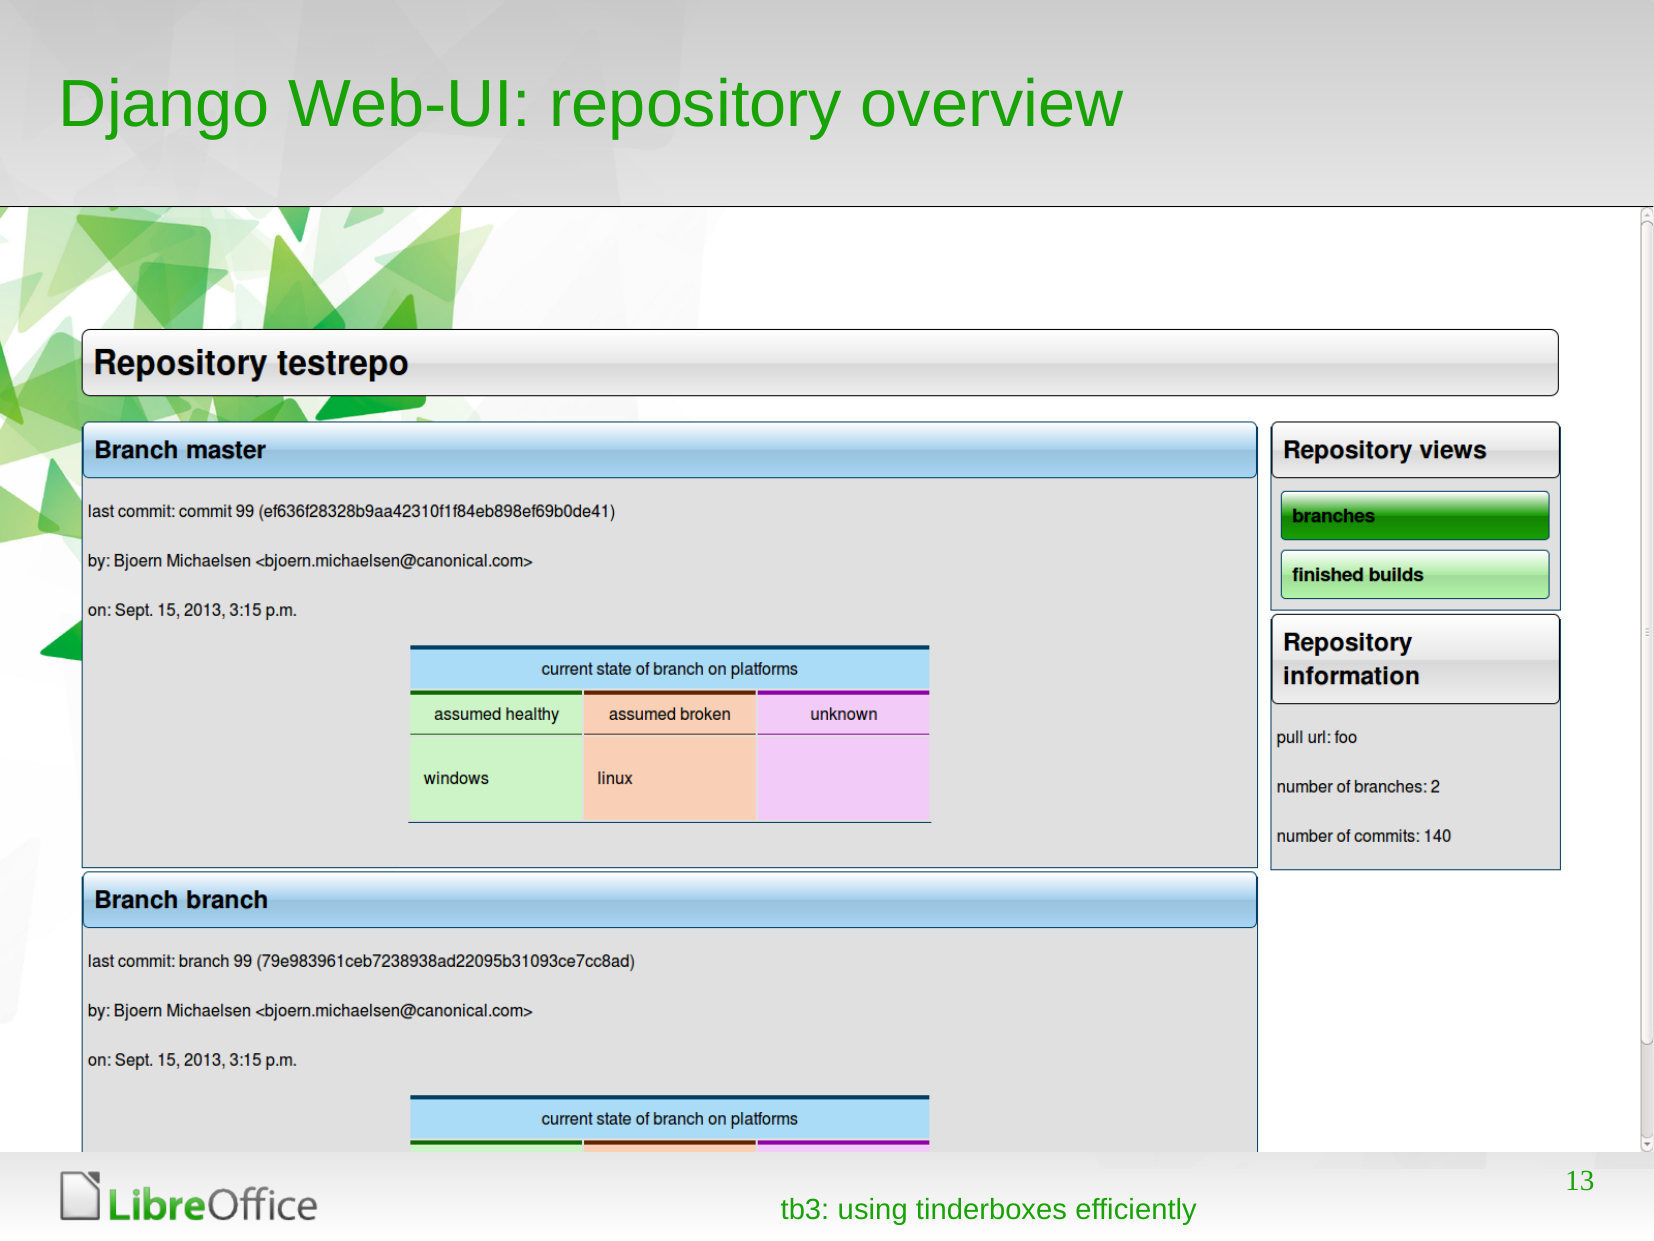

# Django Web-UI: repository overview
13
liberating productivity